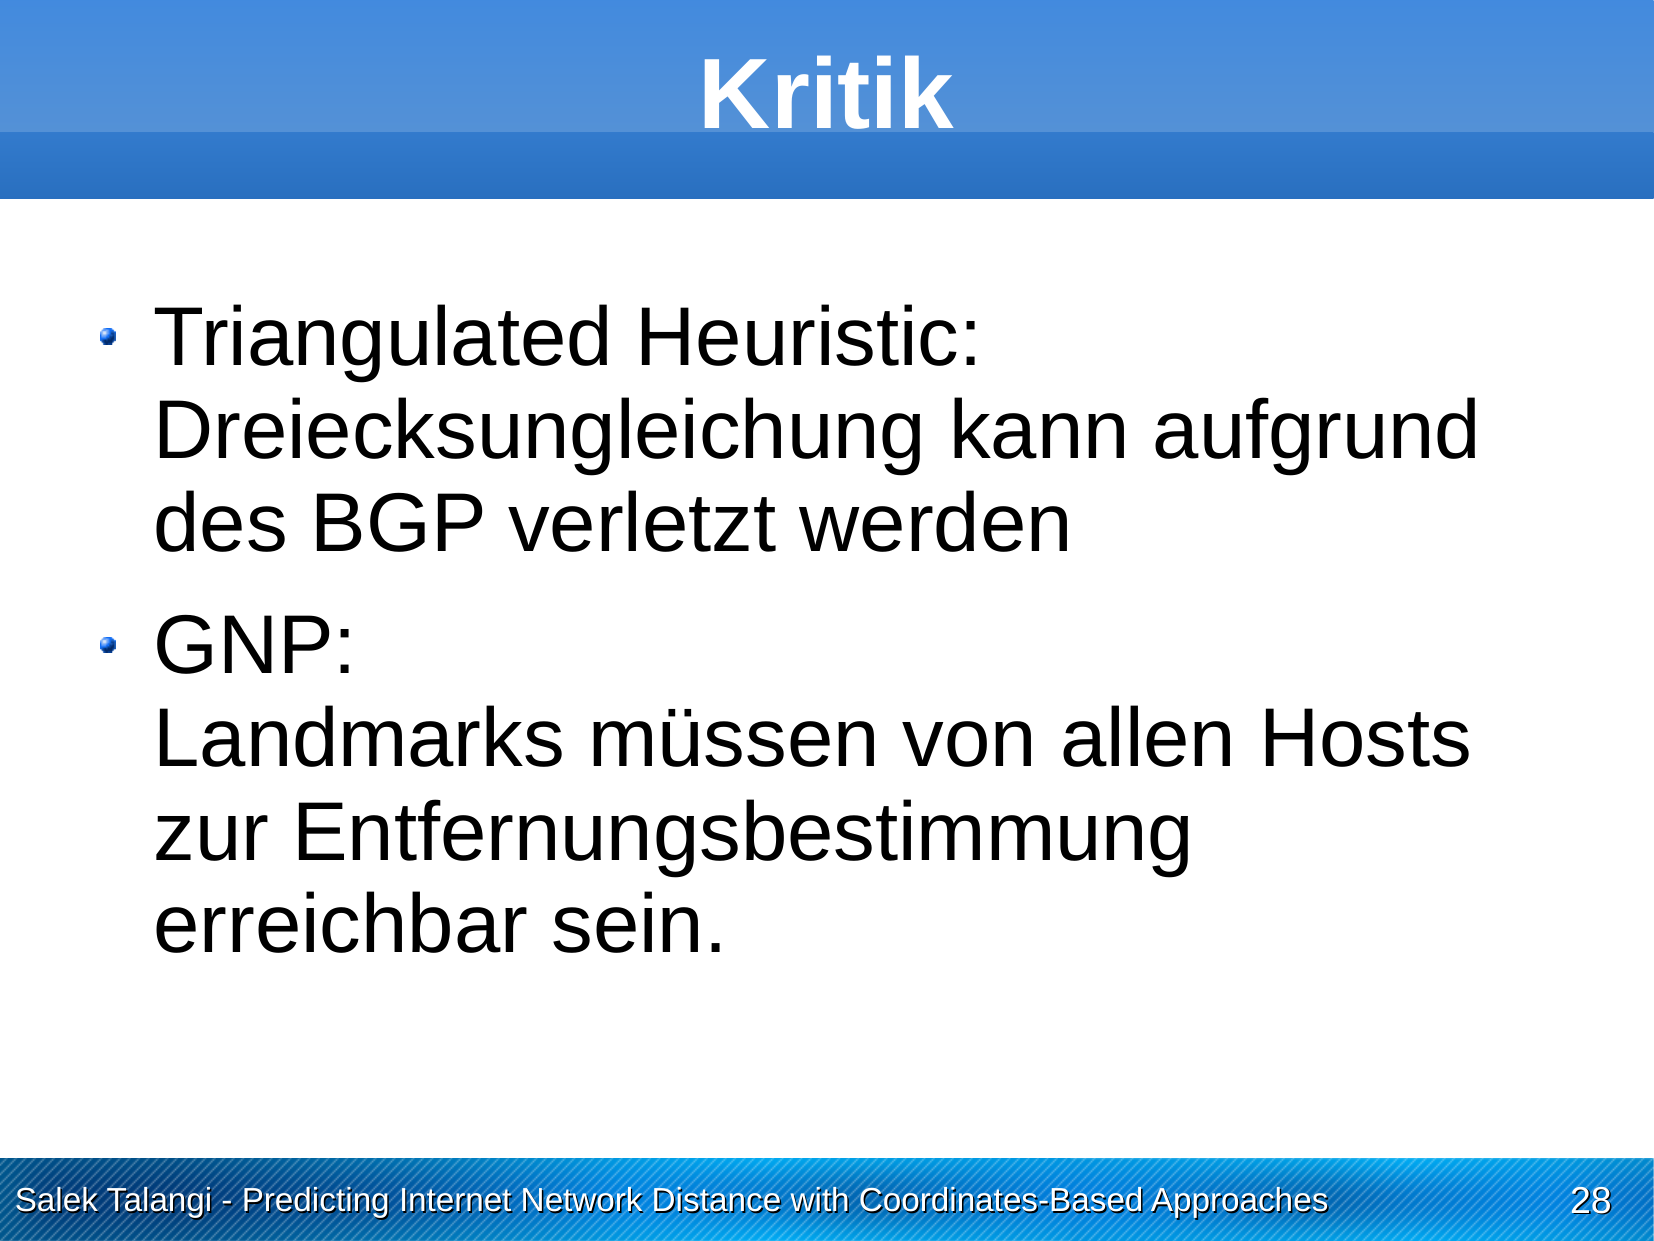

# Kritik
Triangulated Heuristic: Dreiecksungleichung kann aufgrund des BGP verletzt werden
GNP:
Landmarks müssen von allen Hosts zur Entfernungsbestimmung erreichbar sein.